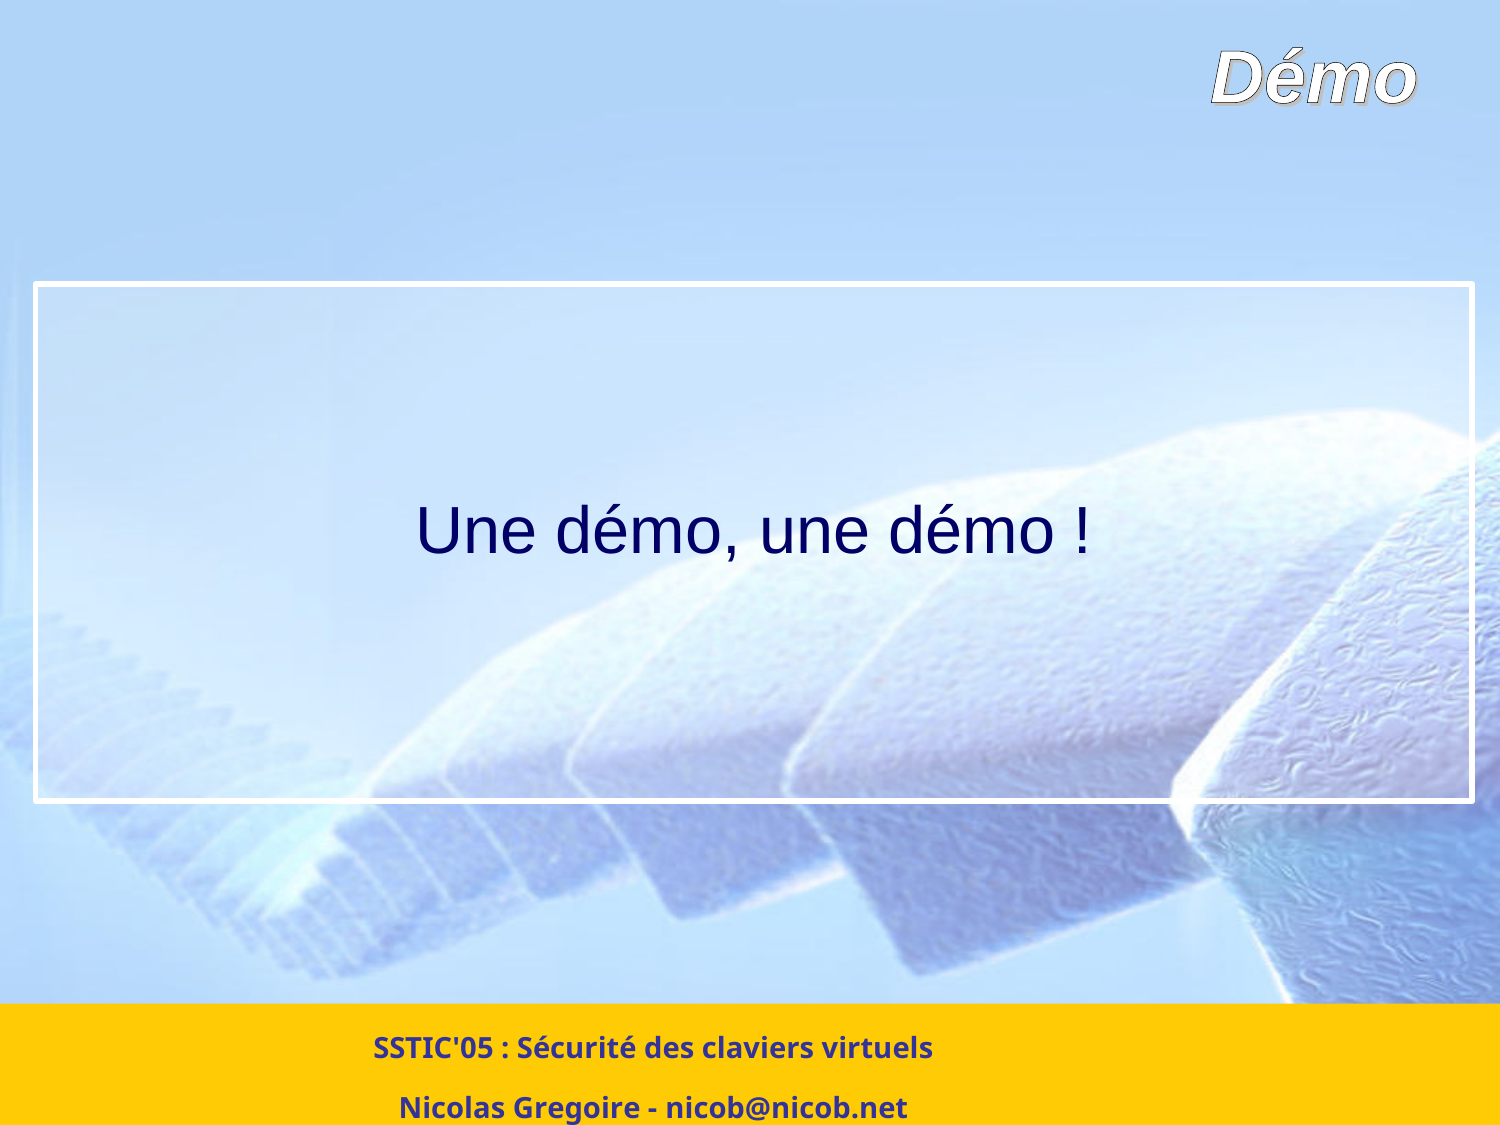

# Démo
Une démo, une démo !